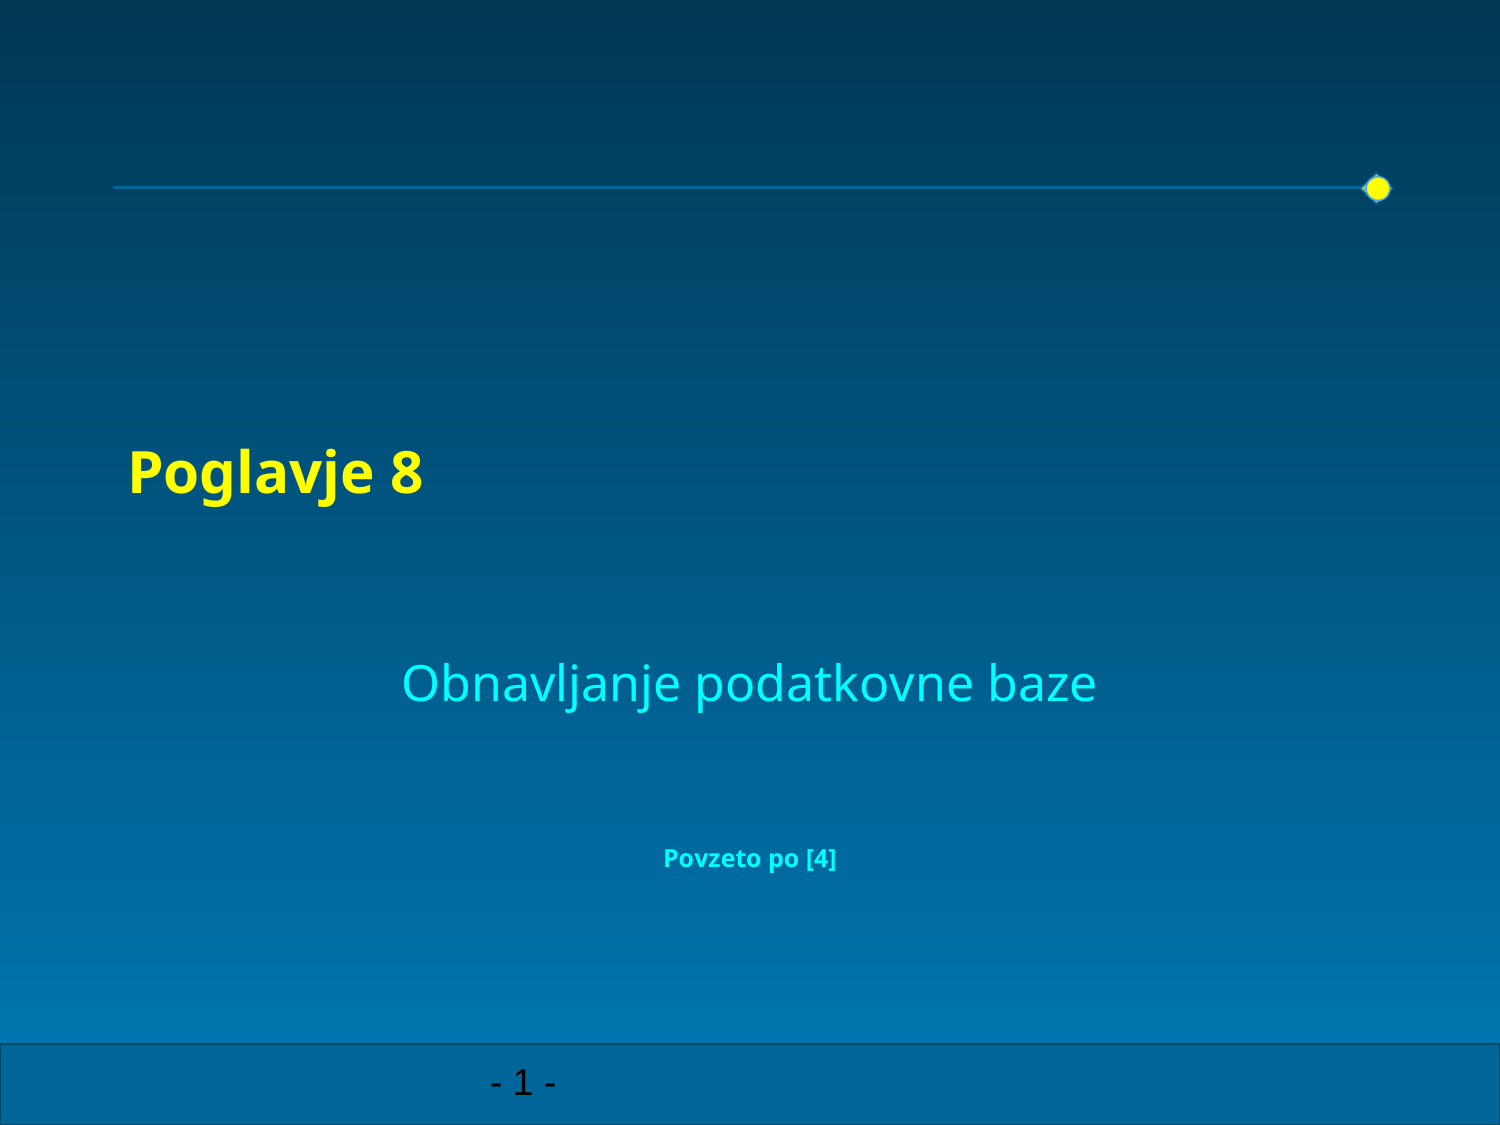

# Poglavje 8
Obnavljanje podatkovne baze
Povzeto po [4]